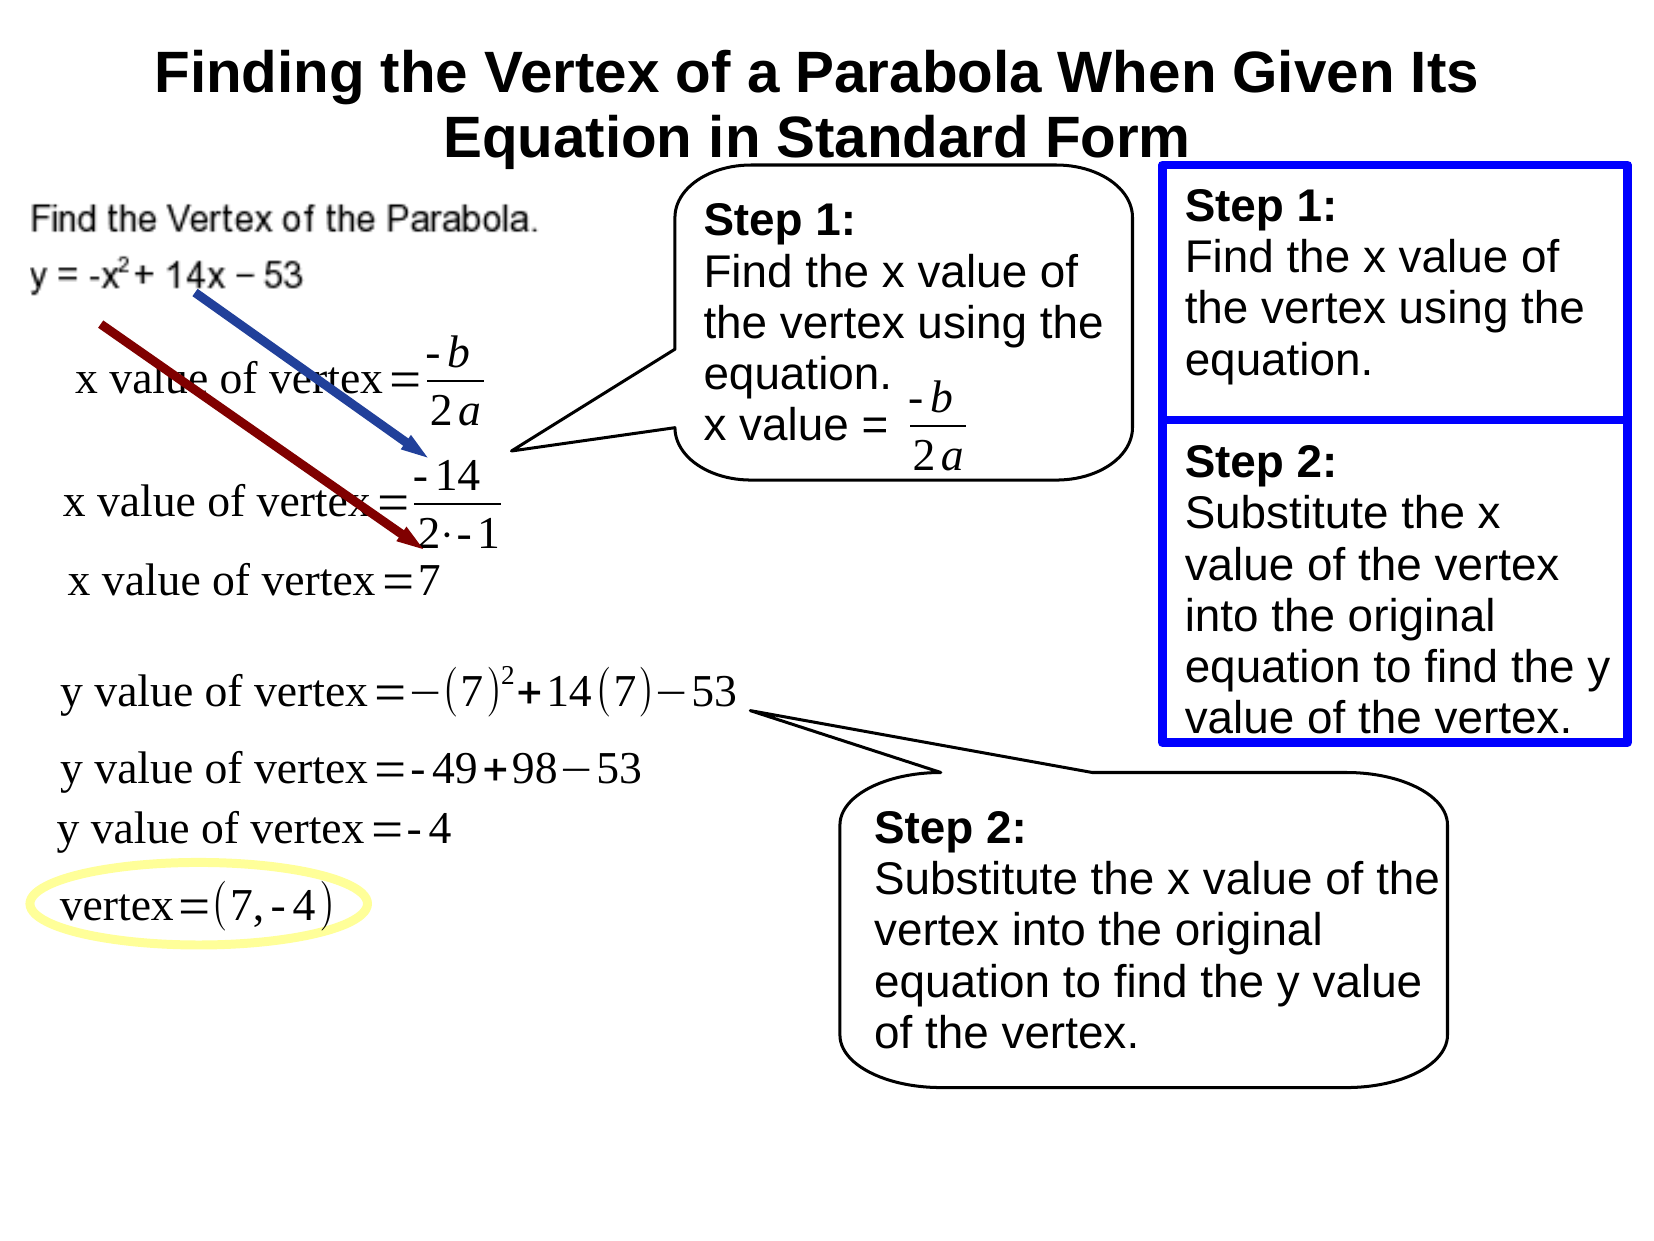

Finding the Vertex of a Parabola When Given Its Equation in Standard Form
Step 1:
Find the x value of
the vertex using the
equation.
x value =
Step 1:
Find the x value of the vertex using the equation.
Step 2:
Substitute the x value of the vertex into the original equation to find the y value of the vertex.
Step 2:
Substitute the x value of the
vertex into the original
equation to find the y value
of the vertex.